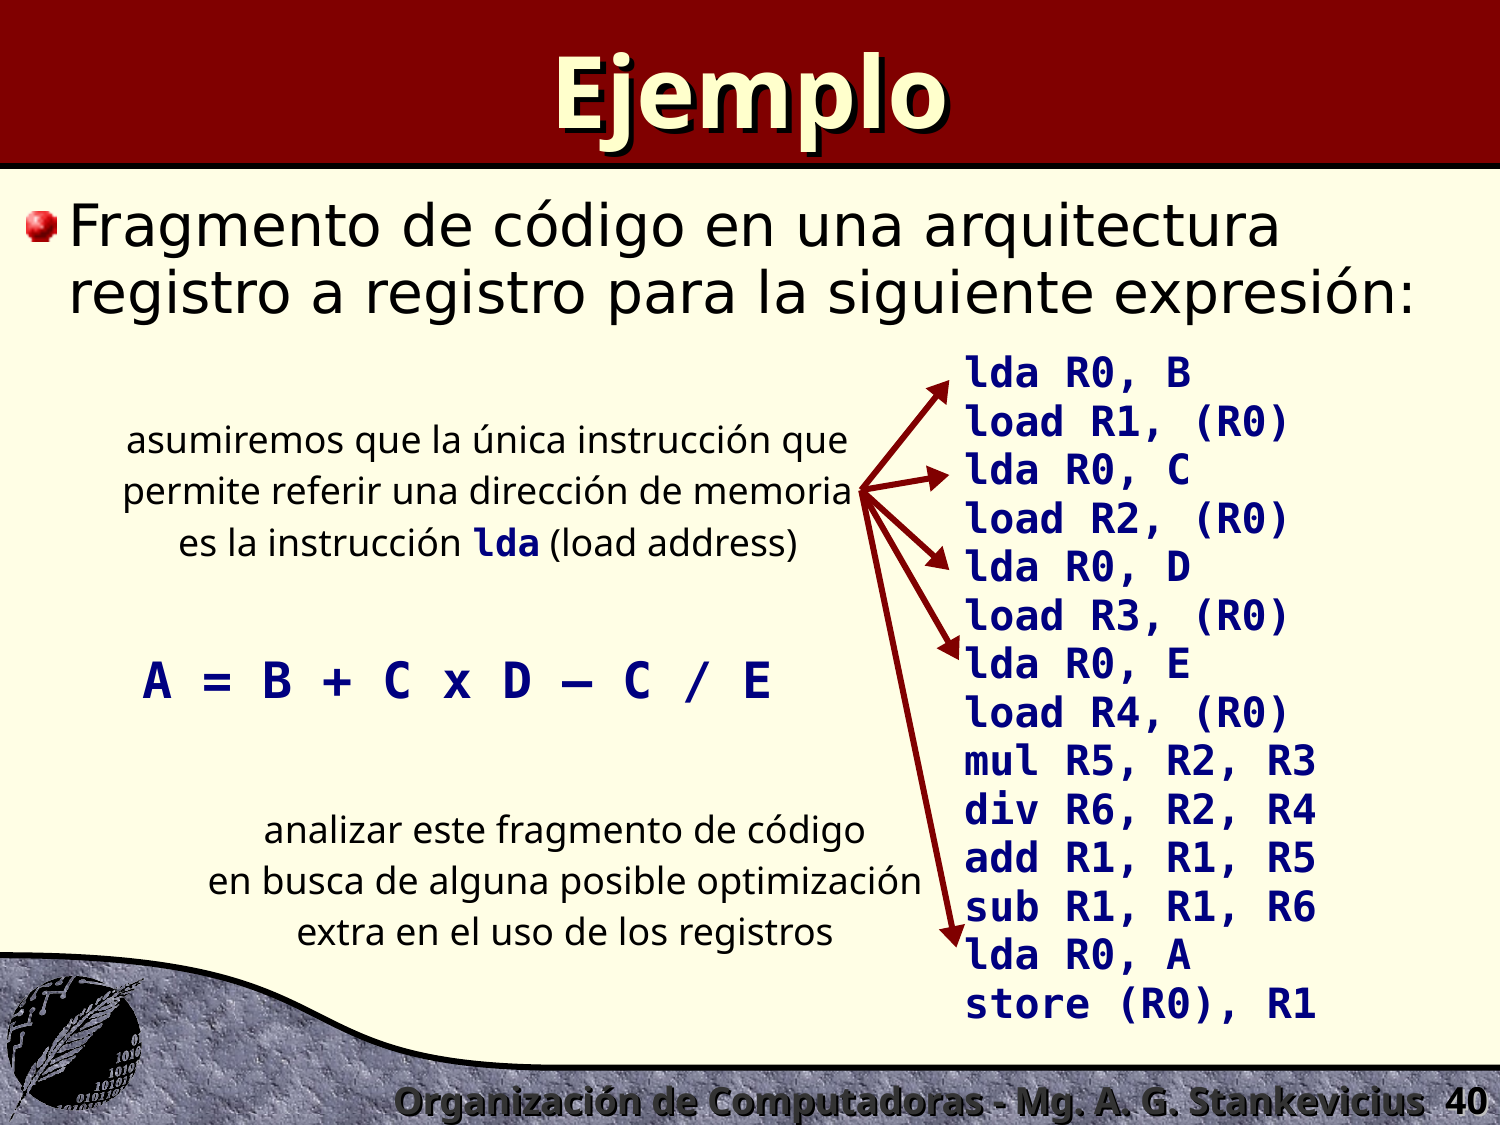

# Ejemplo
Fragmento de código en una arquitectura
registro a registro para la siguiente expresión:
lda R0, B
load R1, (R0)
lda R0, C
load R2, (R0)
lda R0, D
load R3, (R0)
lda R0, E
load R4, (R0)
mul R5, R2, R3
div R6, R2, R4
add R1, R1, R5
sub R1, R1, R6
lda R0, A
store (R0), R1
asumiremos que la única instrucción que
permite referir una dirección de memoria
es la instrucción lda (load address)
A = B + C x D – C / E
analizar este fragmento de código
en busca de alguna posible optimización
extra en el uso de los registros
40